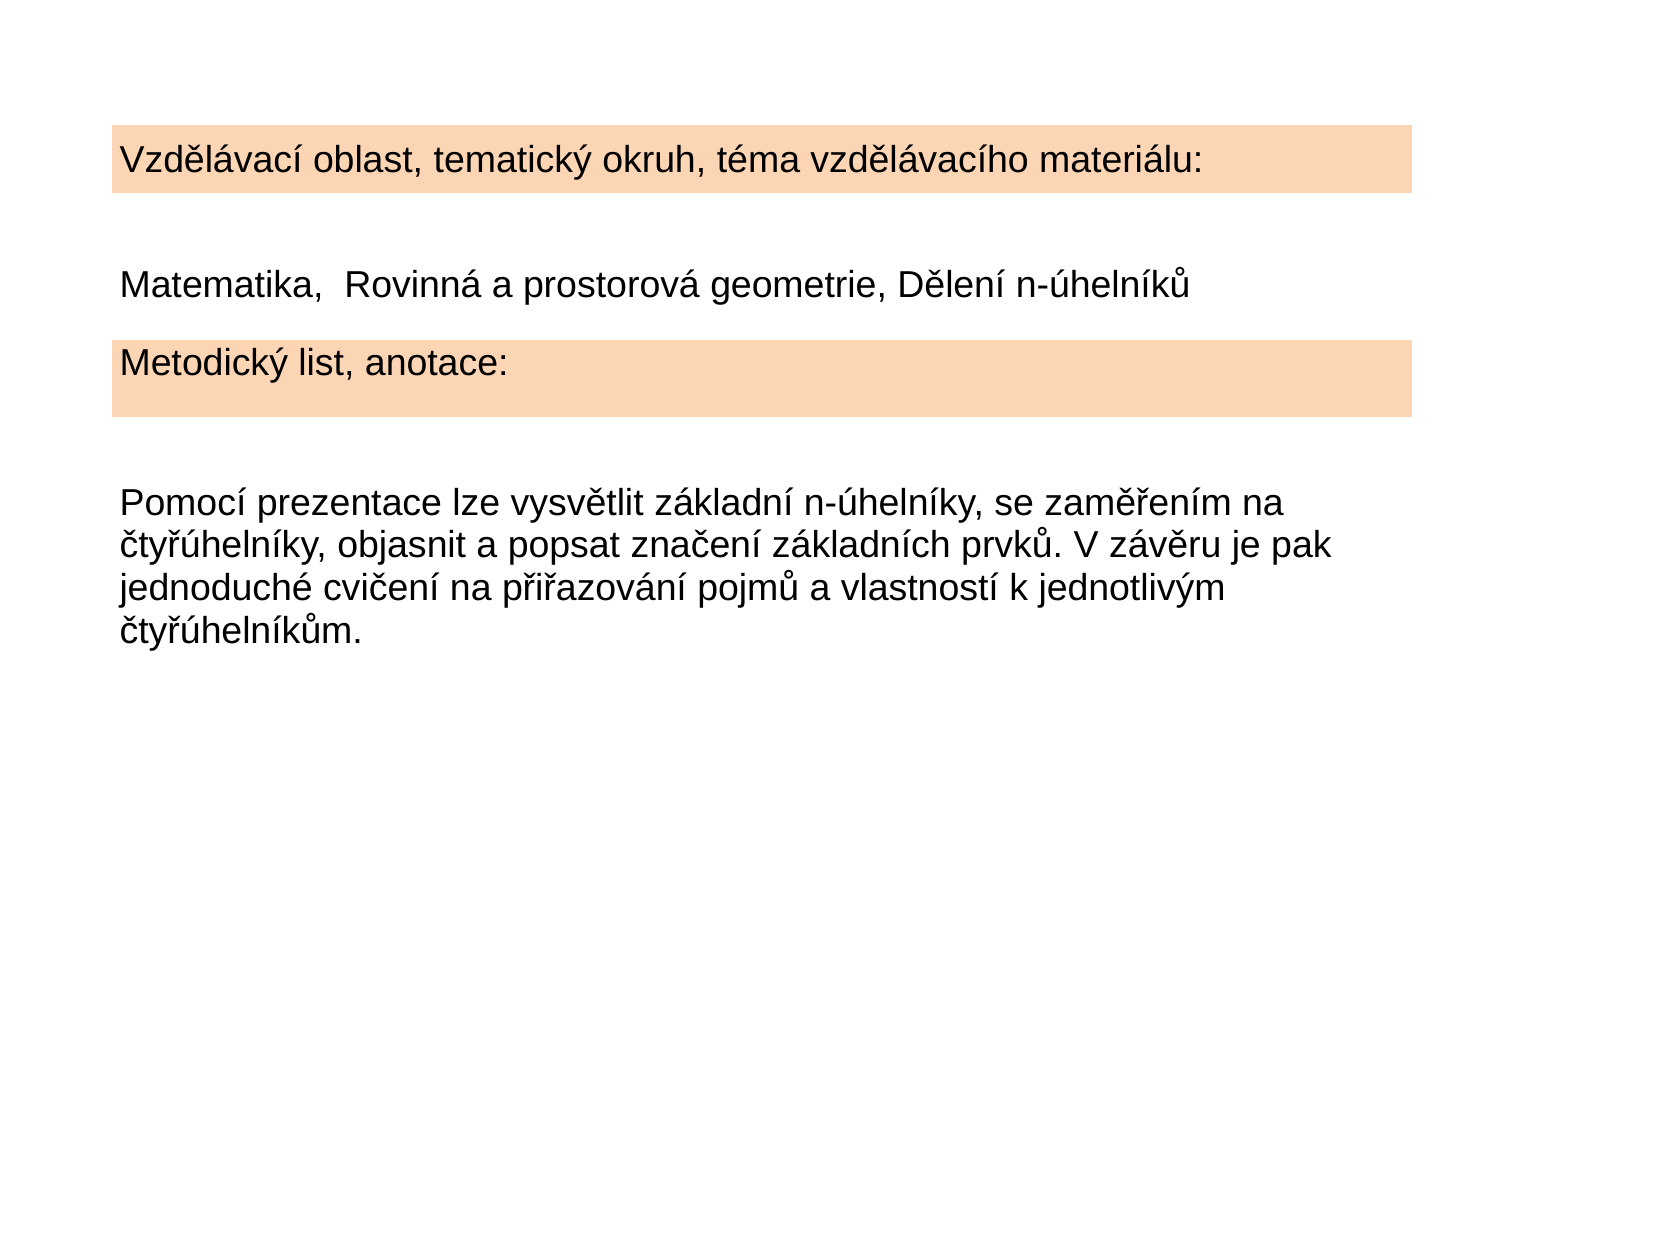

| Vzdělávací oblast, tematický okruh, téma vzdělávacího materiálu: |
| --- |
| Matematika, Rovinná a prostorová geometrie, Dělení n-úhelníků |
| Metodický list, anotace: |
| Pomocí prezentace lze vysvětlit základní n-úhelníky, se zaměřením na čtyřúhelníky, objasnit a popsat značení základních prvků. V závěru je pak jednoduché cvičení na přiřazování pojmů a vlastností k jednotlivým čtyřúhelníkům. |